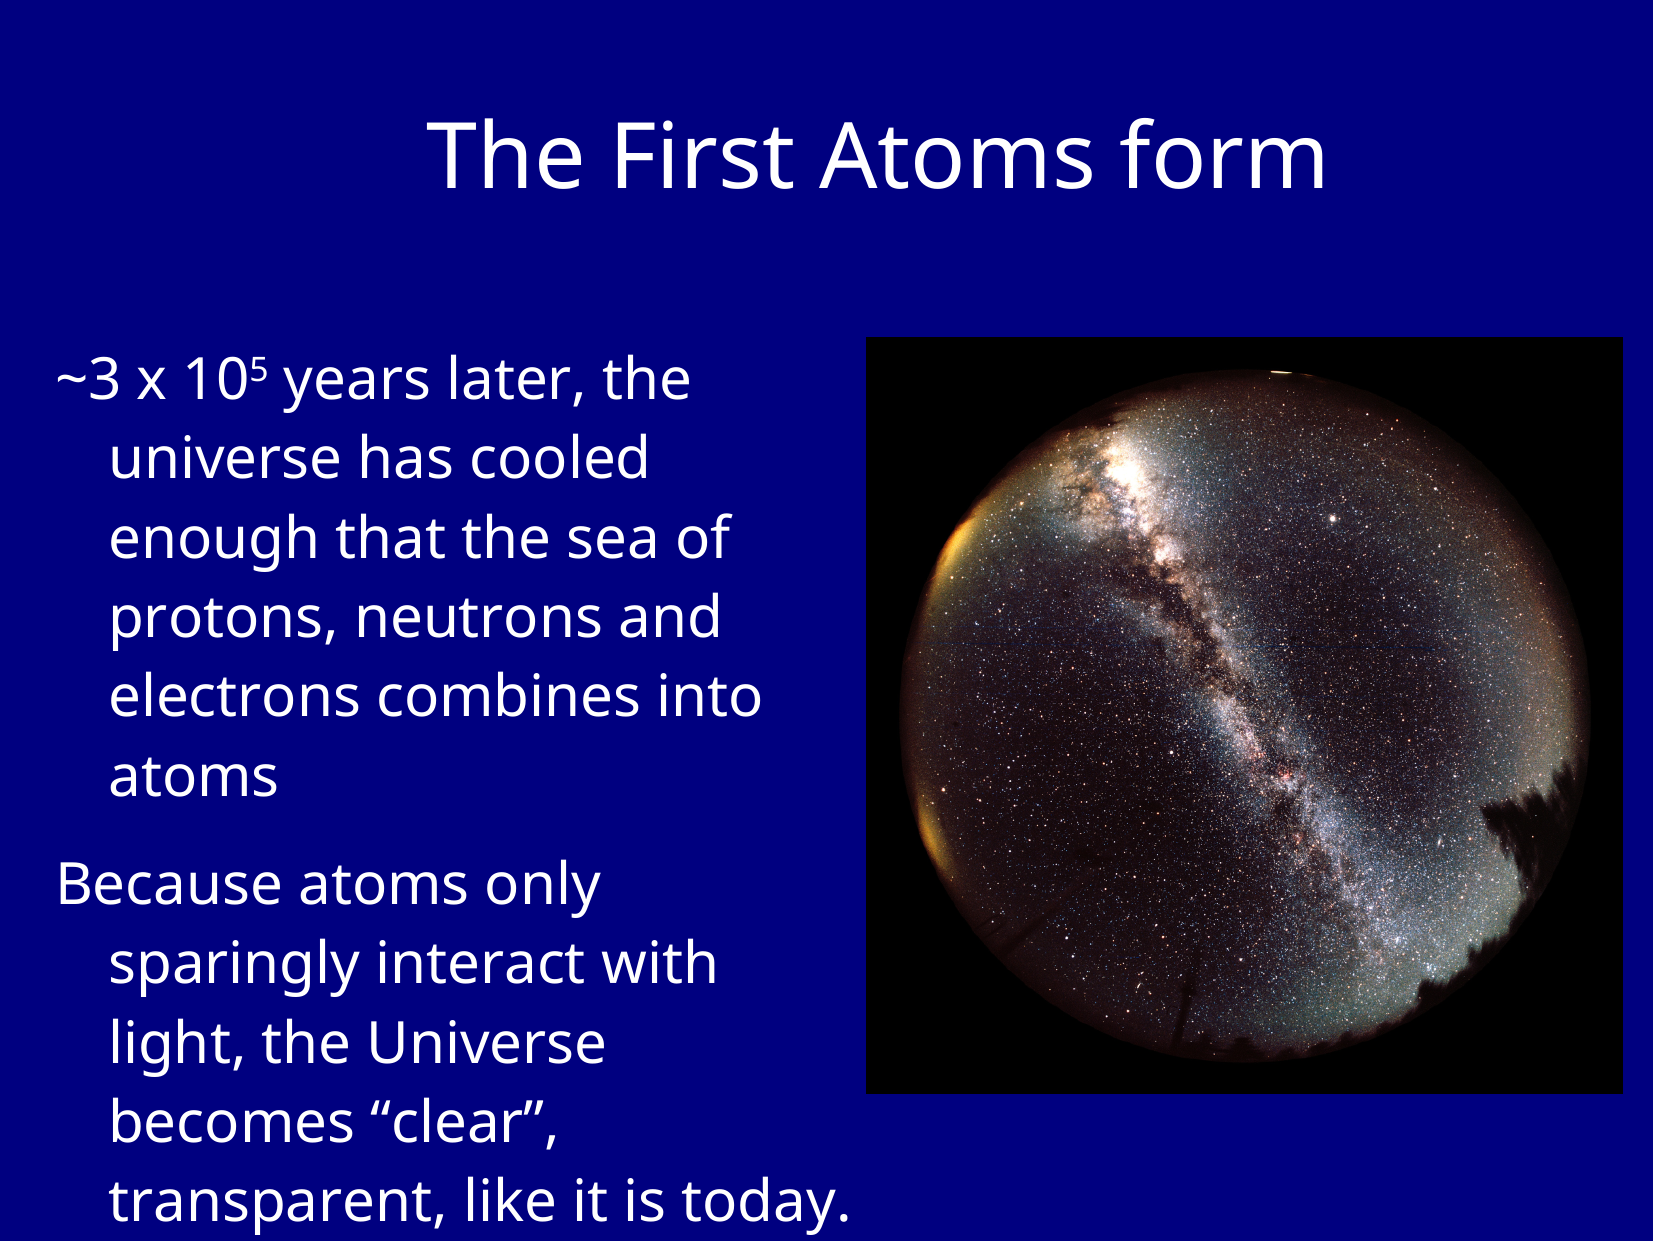

# The First Atoms form
~3 x 105 years later, the universe has cooled enough that the sea of protons, neutrons and electrons combines into atoms
Because atoms only sparingly interact with light, the Universe becomes “clear”, transparent, like it is today.